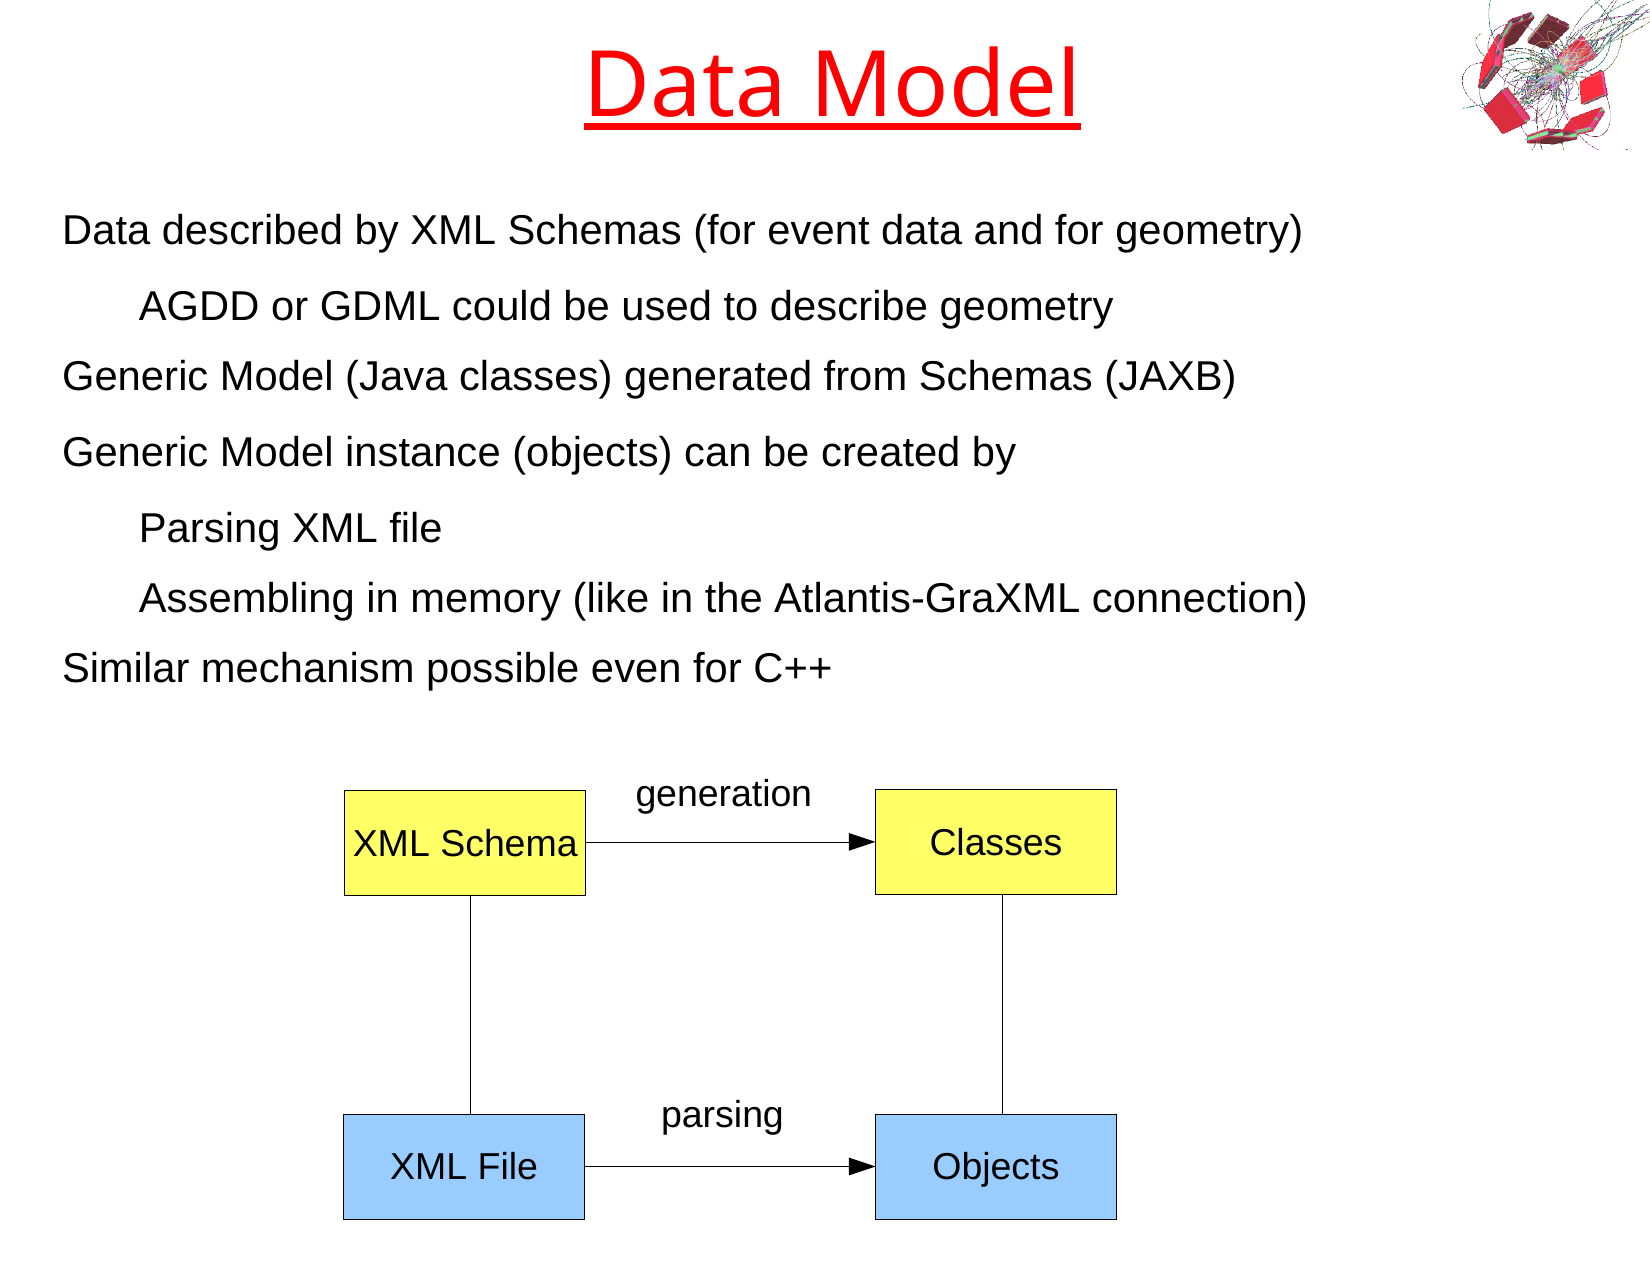

# Data Model
Data described by XML Schemas (for event data and for geometry)
AGDD or GDML could be used to describe geometry
Generic Model (Java classes) generated from Schemas (JAXB)
Generic Model instance (objects) can be created by
Parsing XML file
Assembling in memory (like in the Atlantis-GraXML connection)
Similar mechanism possible even for C++
generation
Classes
XML Schema
parsing
XML File
Objects